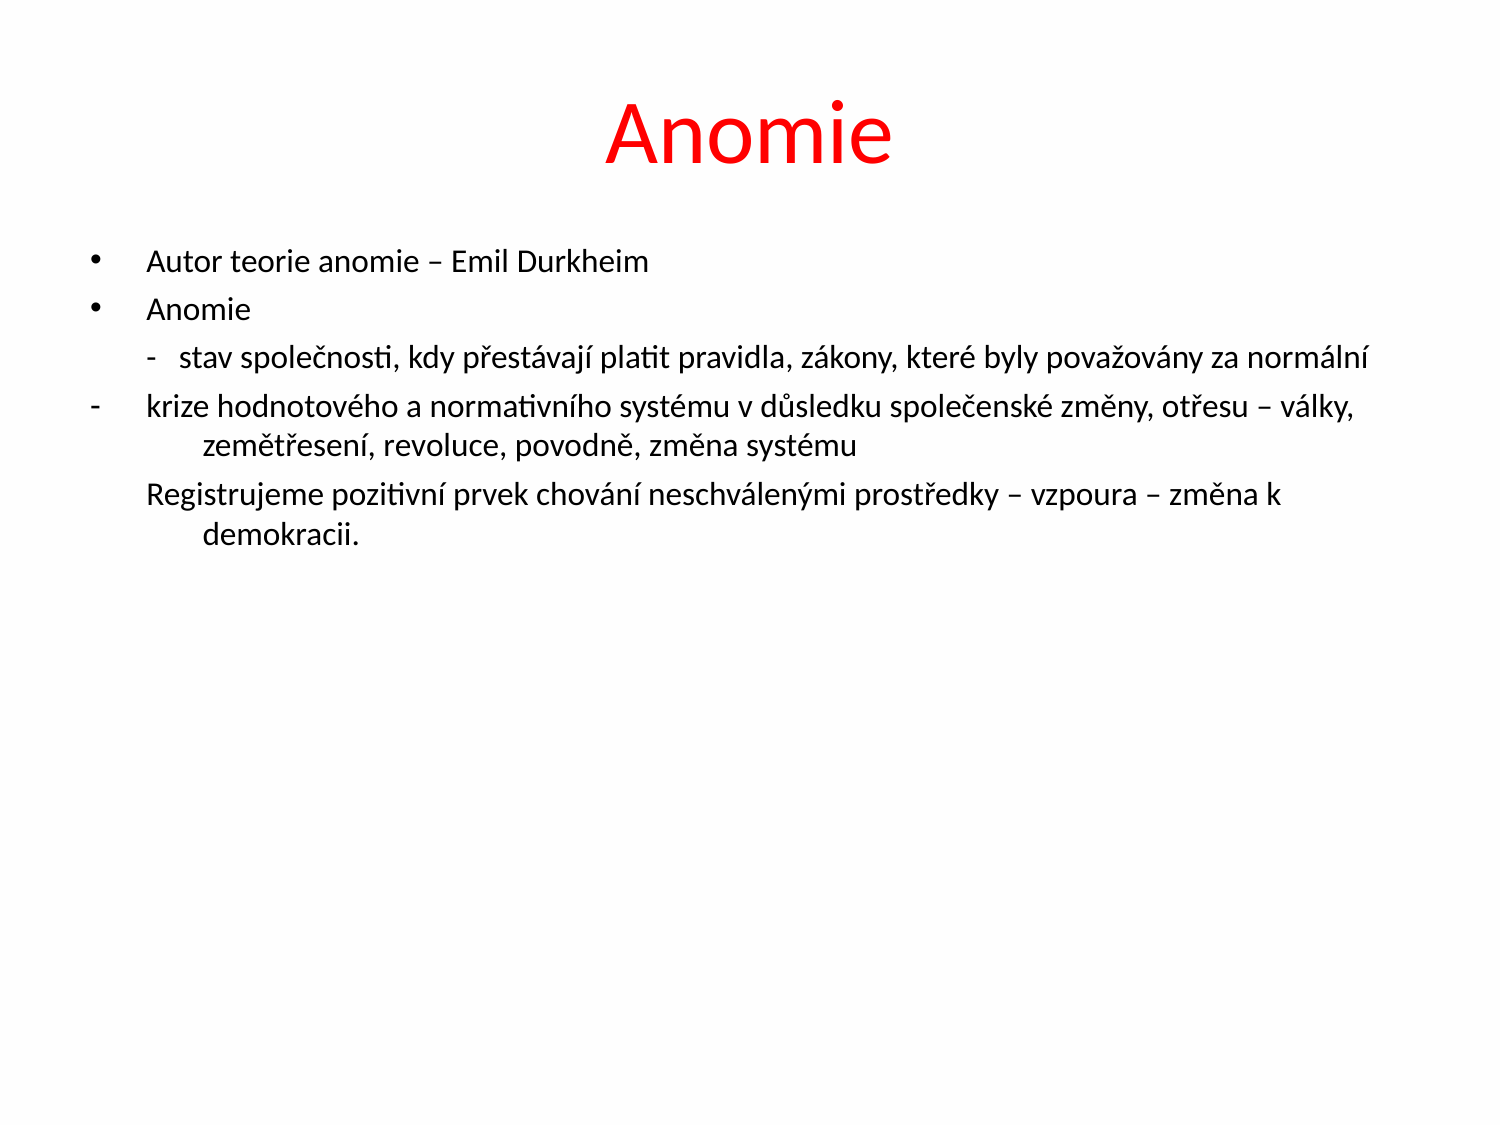

# Anomie
Autor teorie anomie – Emil Durkheim
Anomie
- stav společnosti, kdy přestávají platit pravidla, zákony, které byly považovány za normální
krize hodnotového a normativního systému v důsledku společenské změny, otřesu – války, zemětřesení, revoluce, povodně, změna systému
Registrujeme pozitivní prvek chování neschválenými prostředky – vzpoura – změna k demokracii.